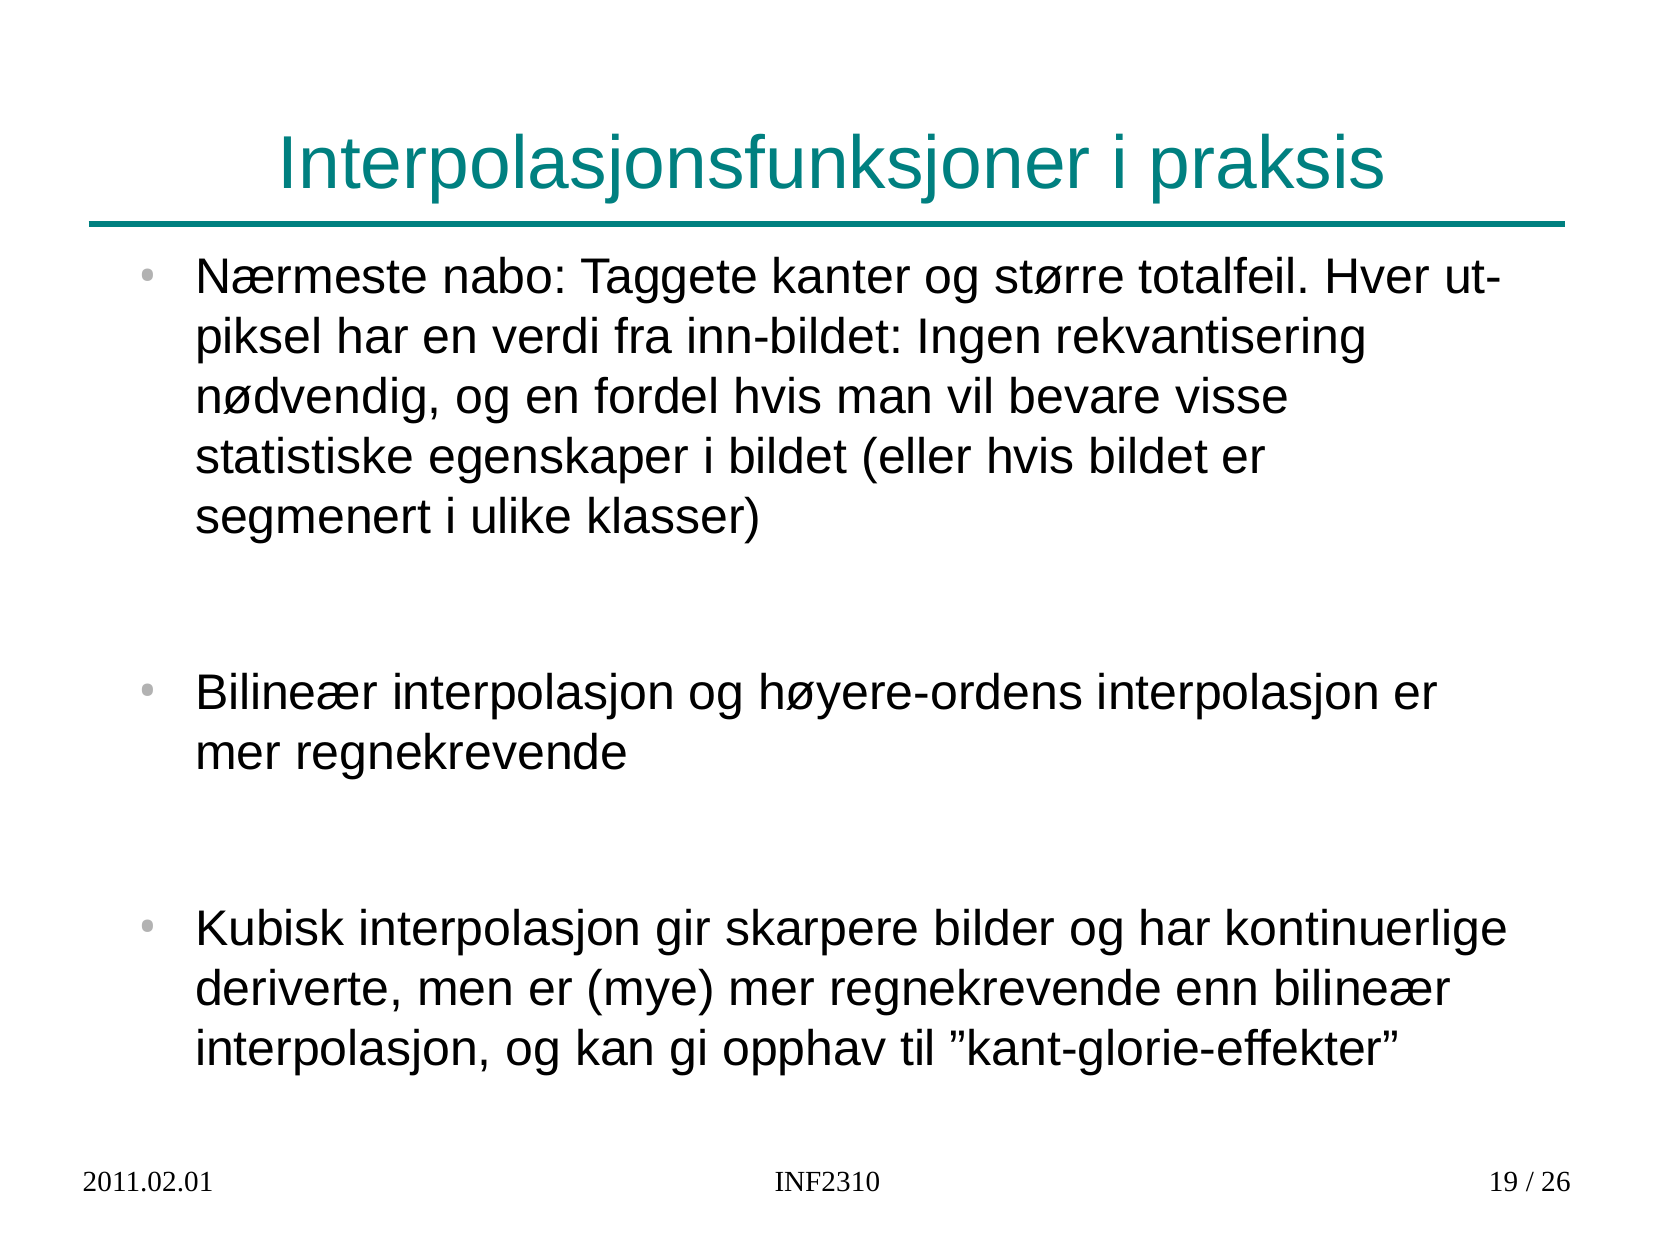

# Interpolasjonsfunksjoner i praksis
Nærmeste nabo: Taggete kanter og større totalfeil. Hver ut-piksel har en verdi fra inn-bildet: Ingen rekvantisering nødvendig, og en fordel hvis man vil bevare visse statistiske egenskaper i bildet (eller hvis bildet er segmenert i ulike klasser)
Bilineær interpolasjon og høyere-ordens interpolasjon er mer regnekrevende
Kubisk interpolasjon gir skarpere bilder og har kontinuerlige deriverte, men er (mye) mer regnekrevende enn bilineær interpolasjon, og kan gi opphav til ”kant-glorie-effekter”
2011.02.01
INF2310
19